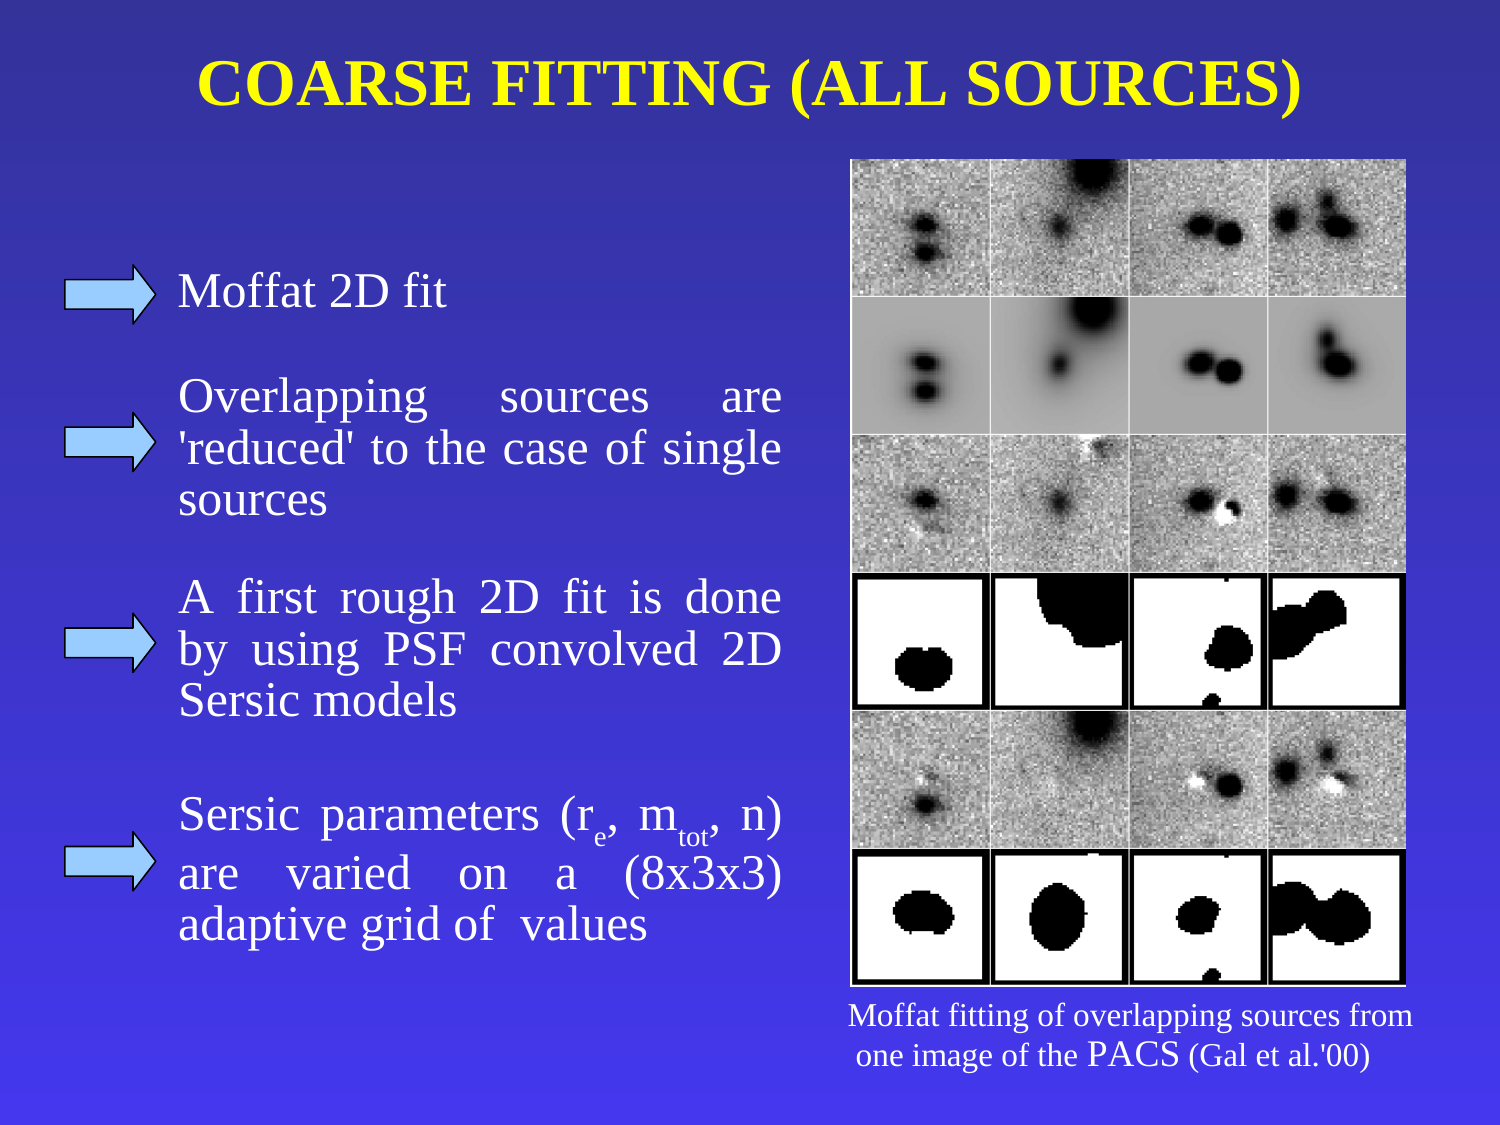

COARSE FITTING (ALL SOURCES)‏
Moffat 2D fit
Overlapping sources are 'reduced' to the case of single sources
A first rough 2D fit is done by using PSF convolved 2D Sersic models
Sersic parameters (re, mtot, n) are varied on a (8x3x3) adaptive grid of values
Moffat fitting of overlapping sources from one image of the PACS (Gal et al.'00)‏